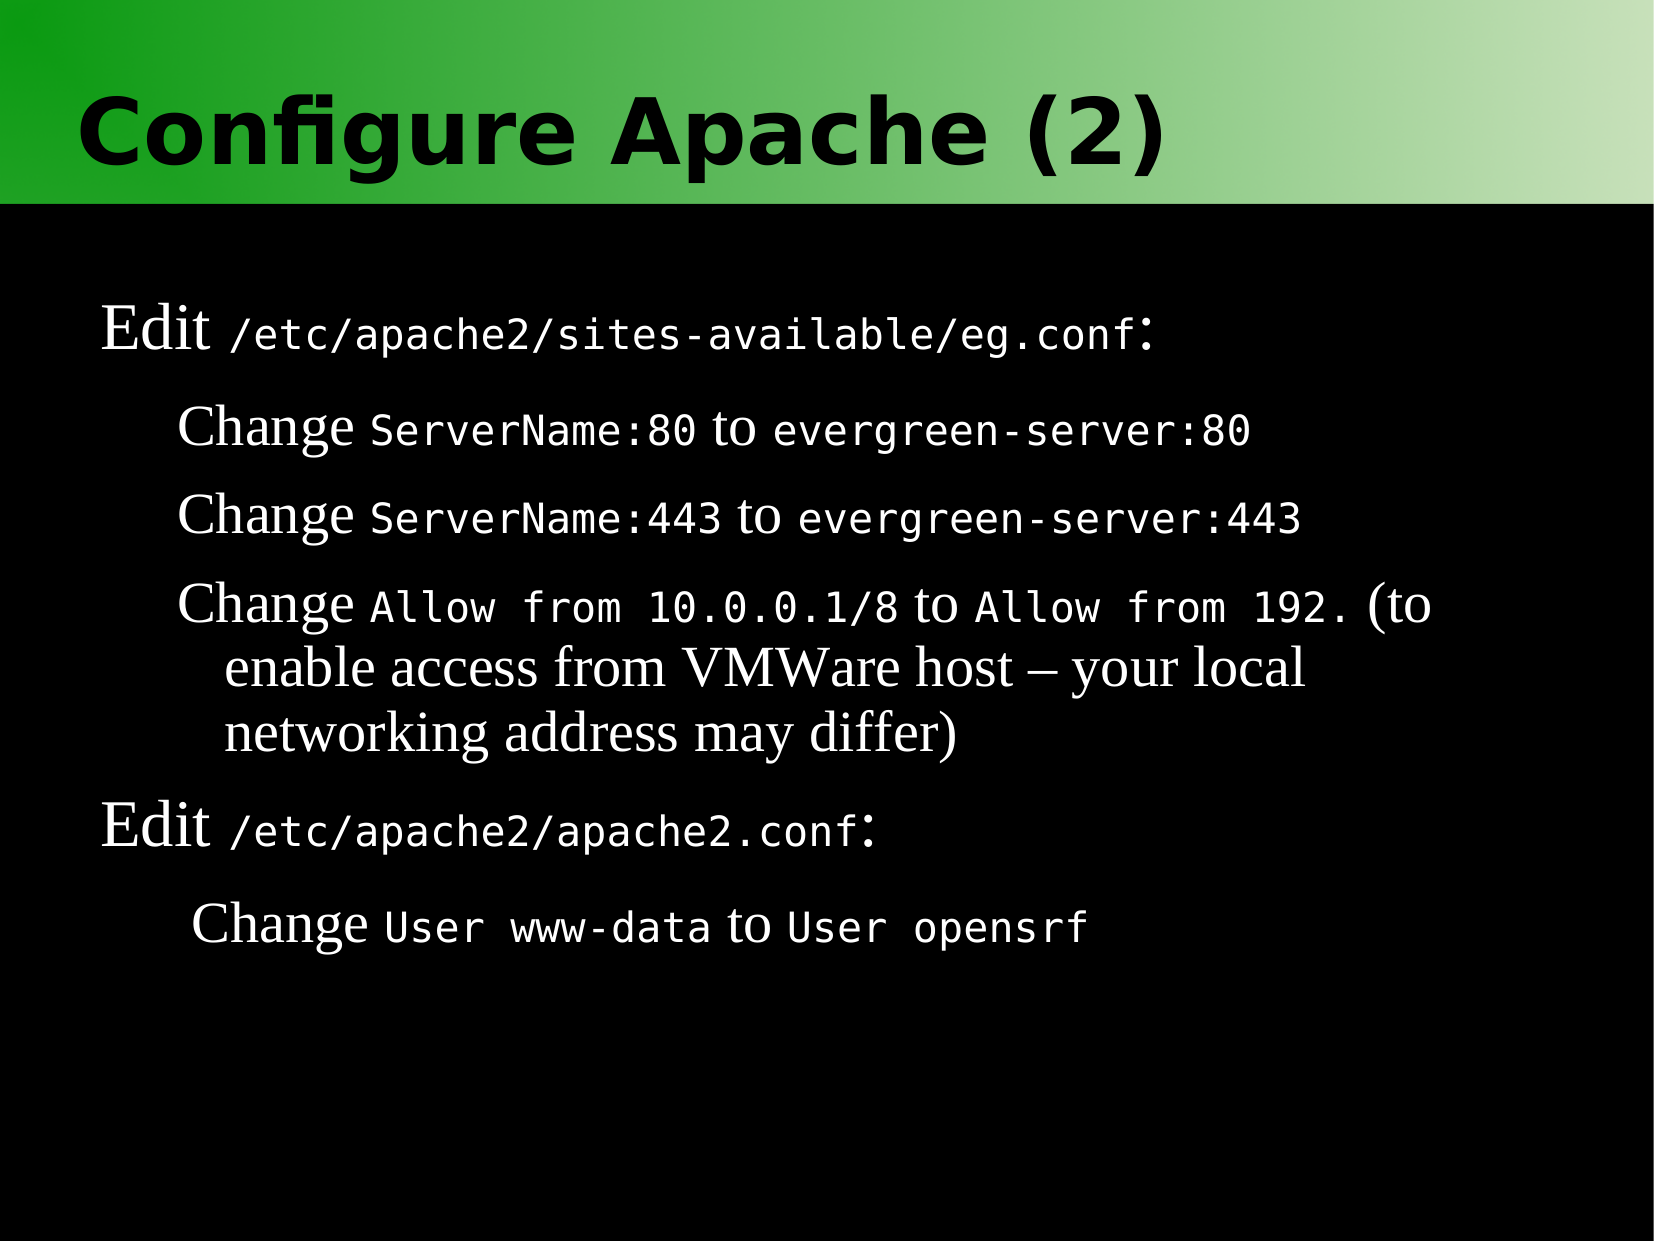

# Configure Apache (2)
Edit /etc/apache2/sites-available/eg.conf:
Change ServerName:80 to evergreen-server:80
Change ServerName:443 to evergreen-server:443
Change Allow from 10.0.0.1/8 to Allow from 192. (to enable access from VMWare host – your local networking address may differ)
Edit /etc/apache2/apache2.conf:
 Change User www-data to User opensrf